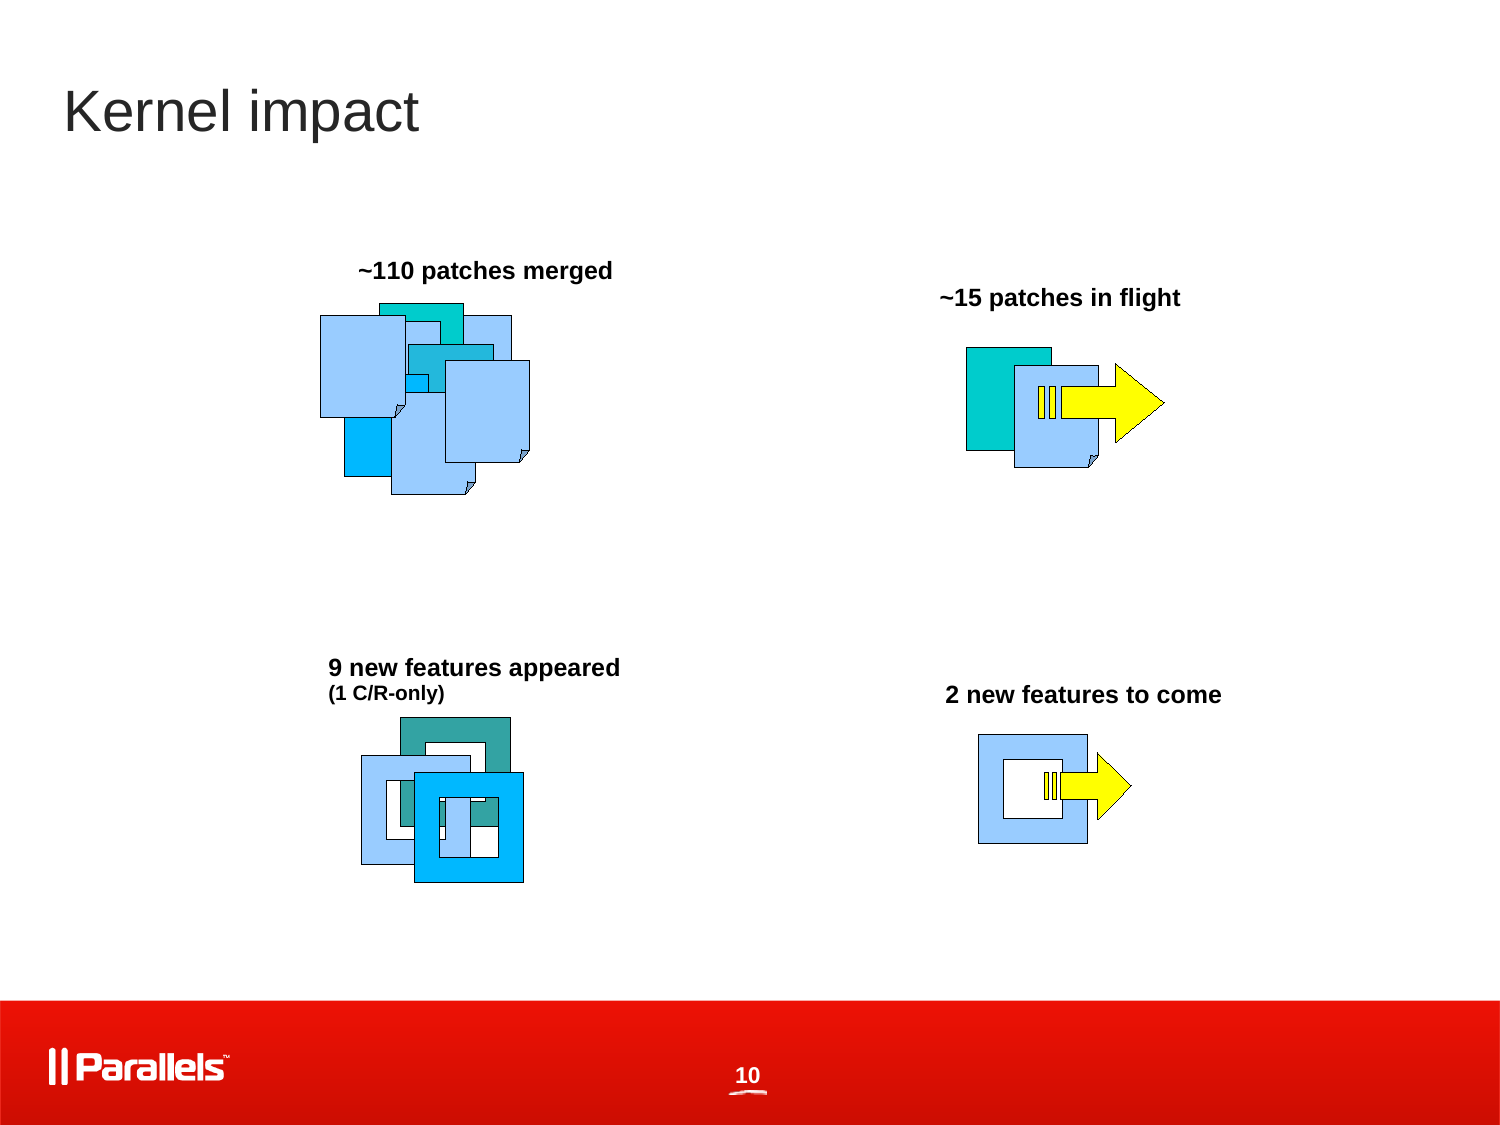

# Kernel impact
~110 patches merged
~15 patches in flight
9 new features appeared
(1 C/R-only)
2 new features to come